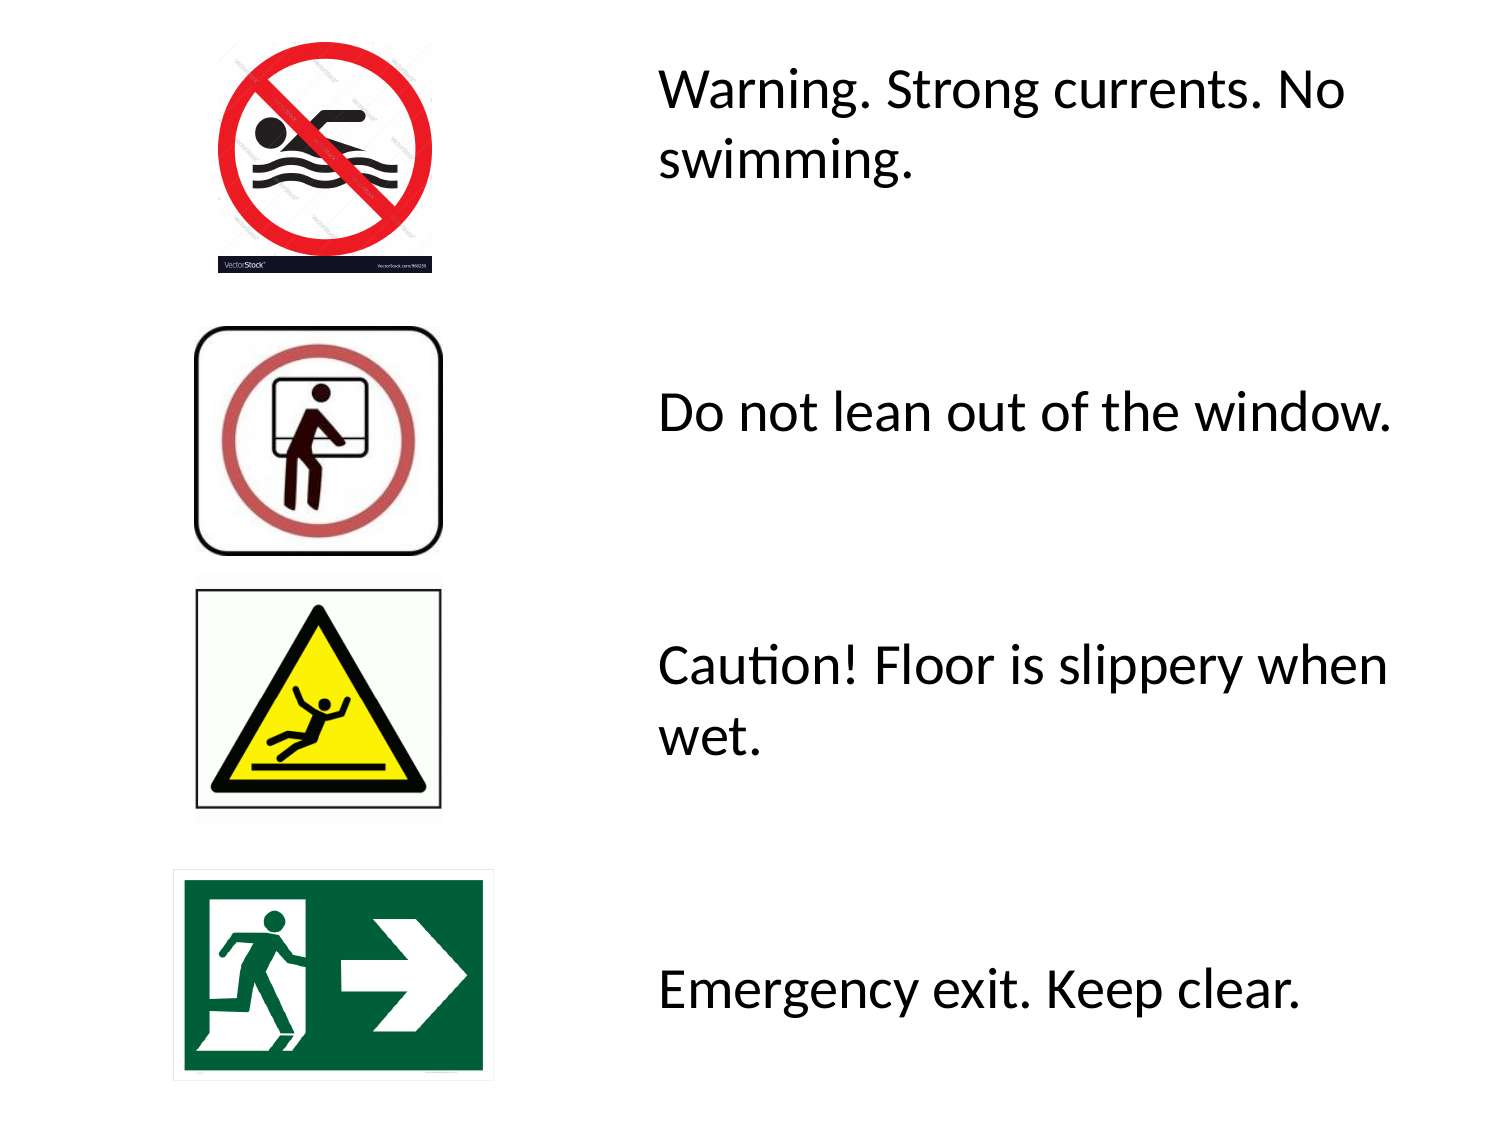

# Warning. Strong currents. No swimming.
Do not lean out of the window.
Caution! Floor is slippery when wet.
Emergency exit. Keep clear.